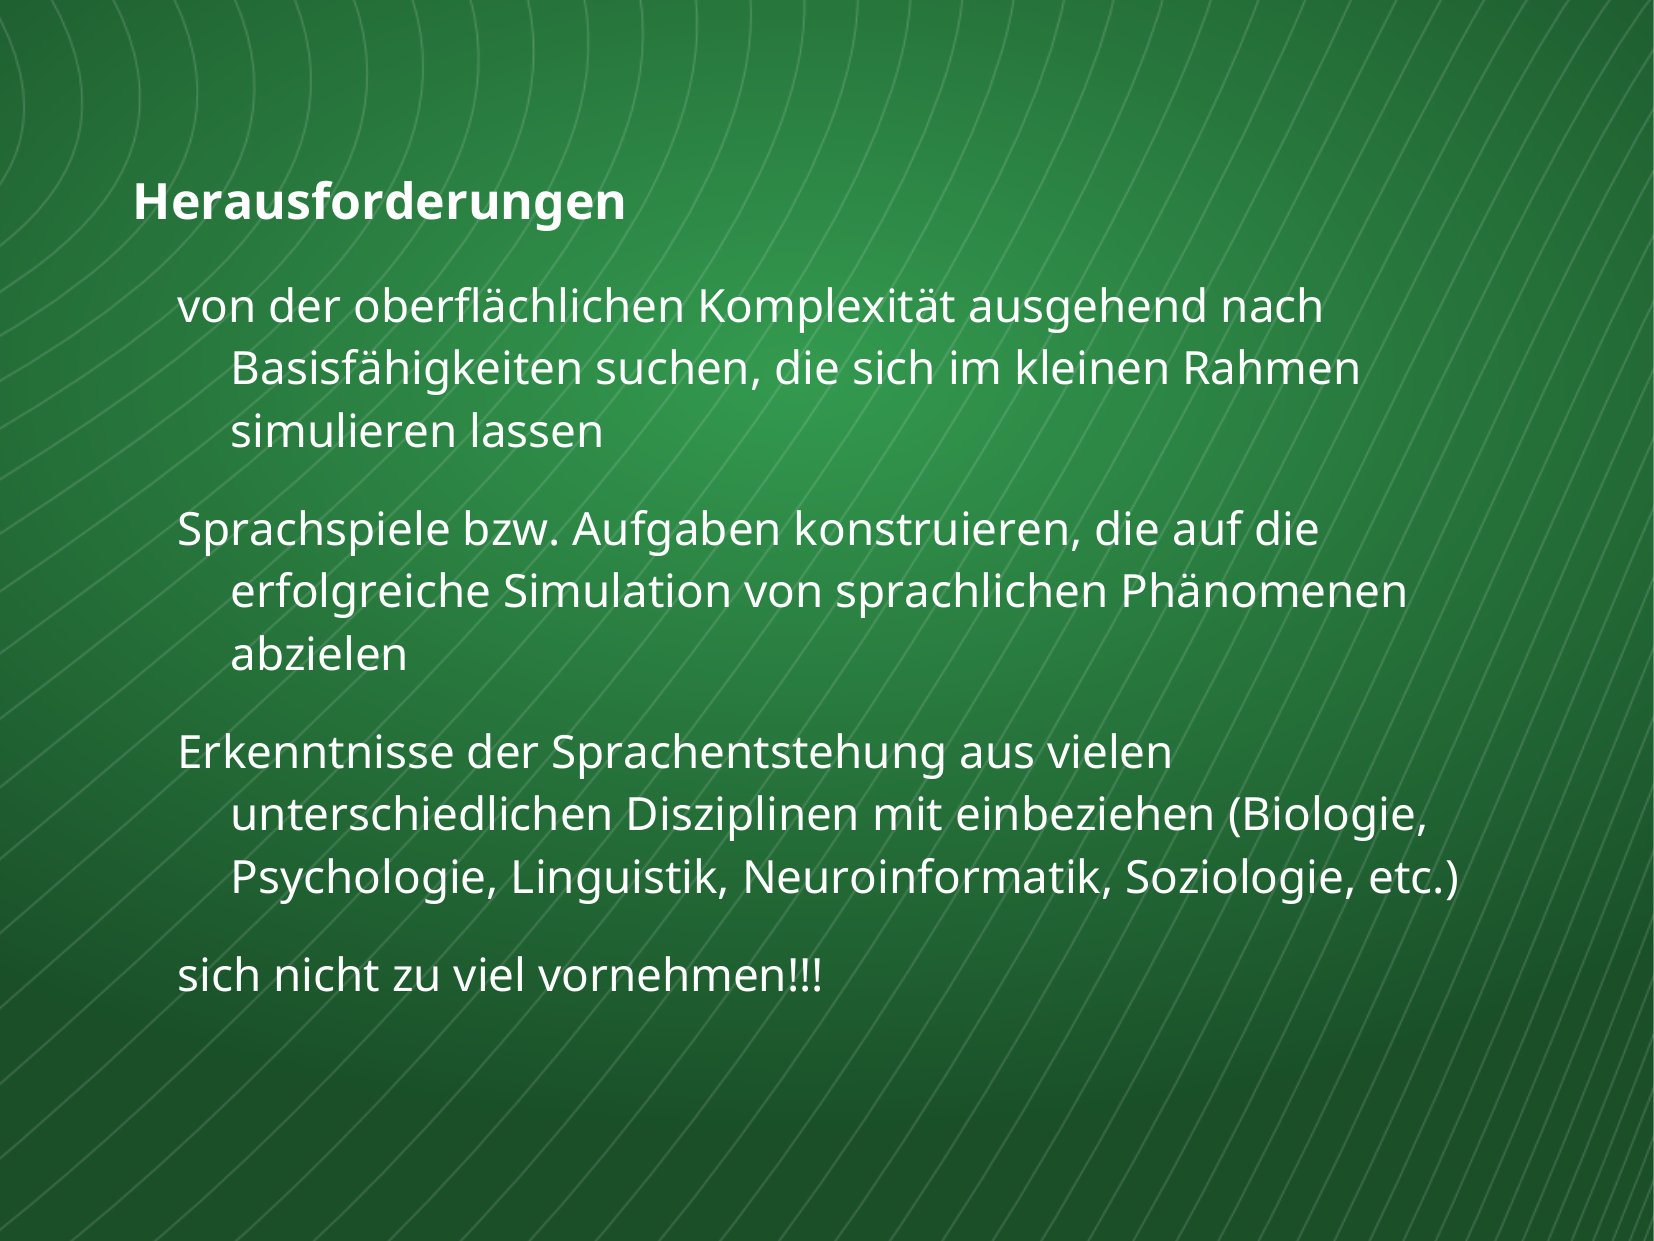

Herausforderungen
von der oberflächlichen Komplexität ausgehend nach Basisfähigkeiten suchen, die sich im kleinen Rahmen simulieren lassen
Sprachspiele bzw. Aufgaben konstruieren, die auf die erfolgreiche Simulation von sprachlichen Phänomenen abzielen
Erkenntnisse der Sprachentstehung aus vielen unterschiedlichen Disziplinen mit einbeziehen (Biologie, Psychologie, Linguistik, Neuroinformatik, Soziologie, etc.)
sich nicht zu viel vornehmen!!!